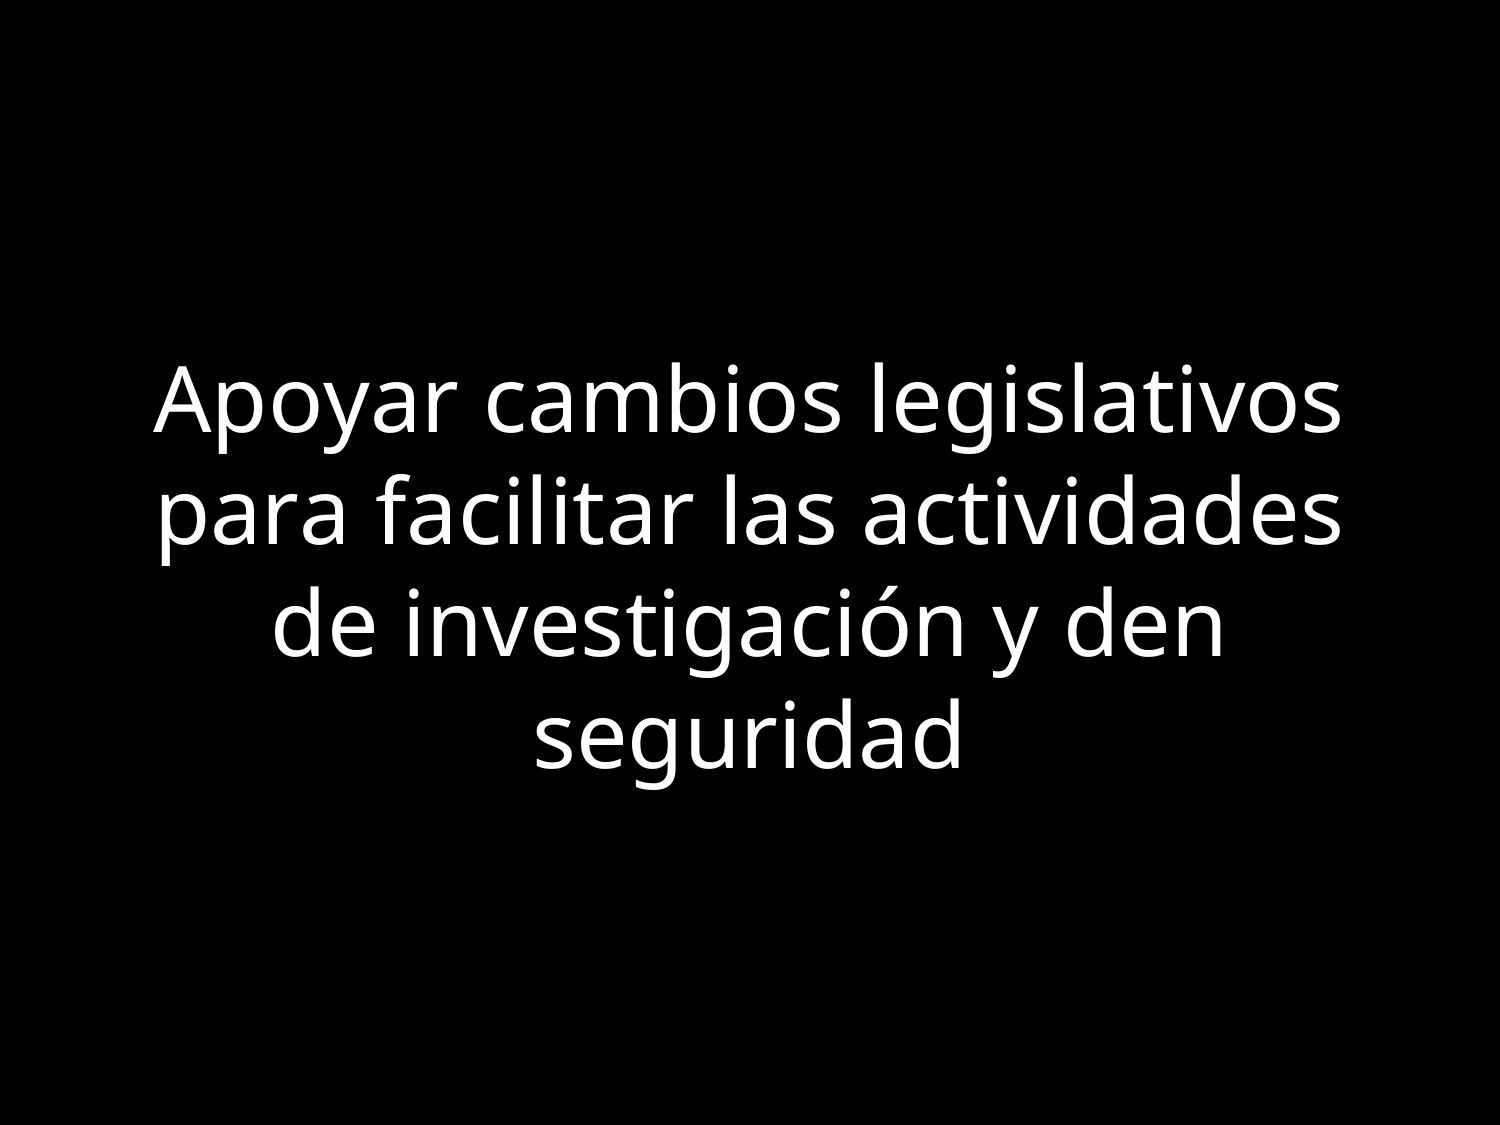

# Apoyar cambios legislativos para facilitar las actividades de investigación y den seguridad